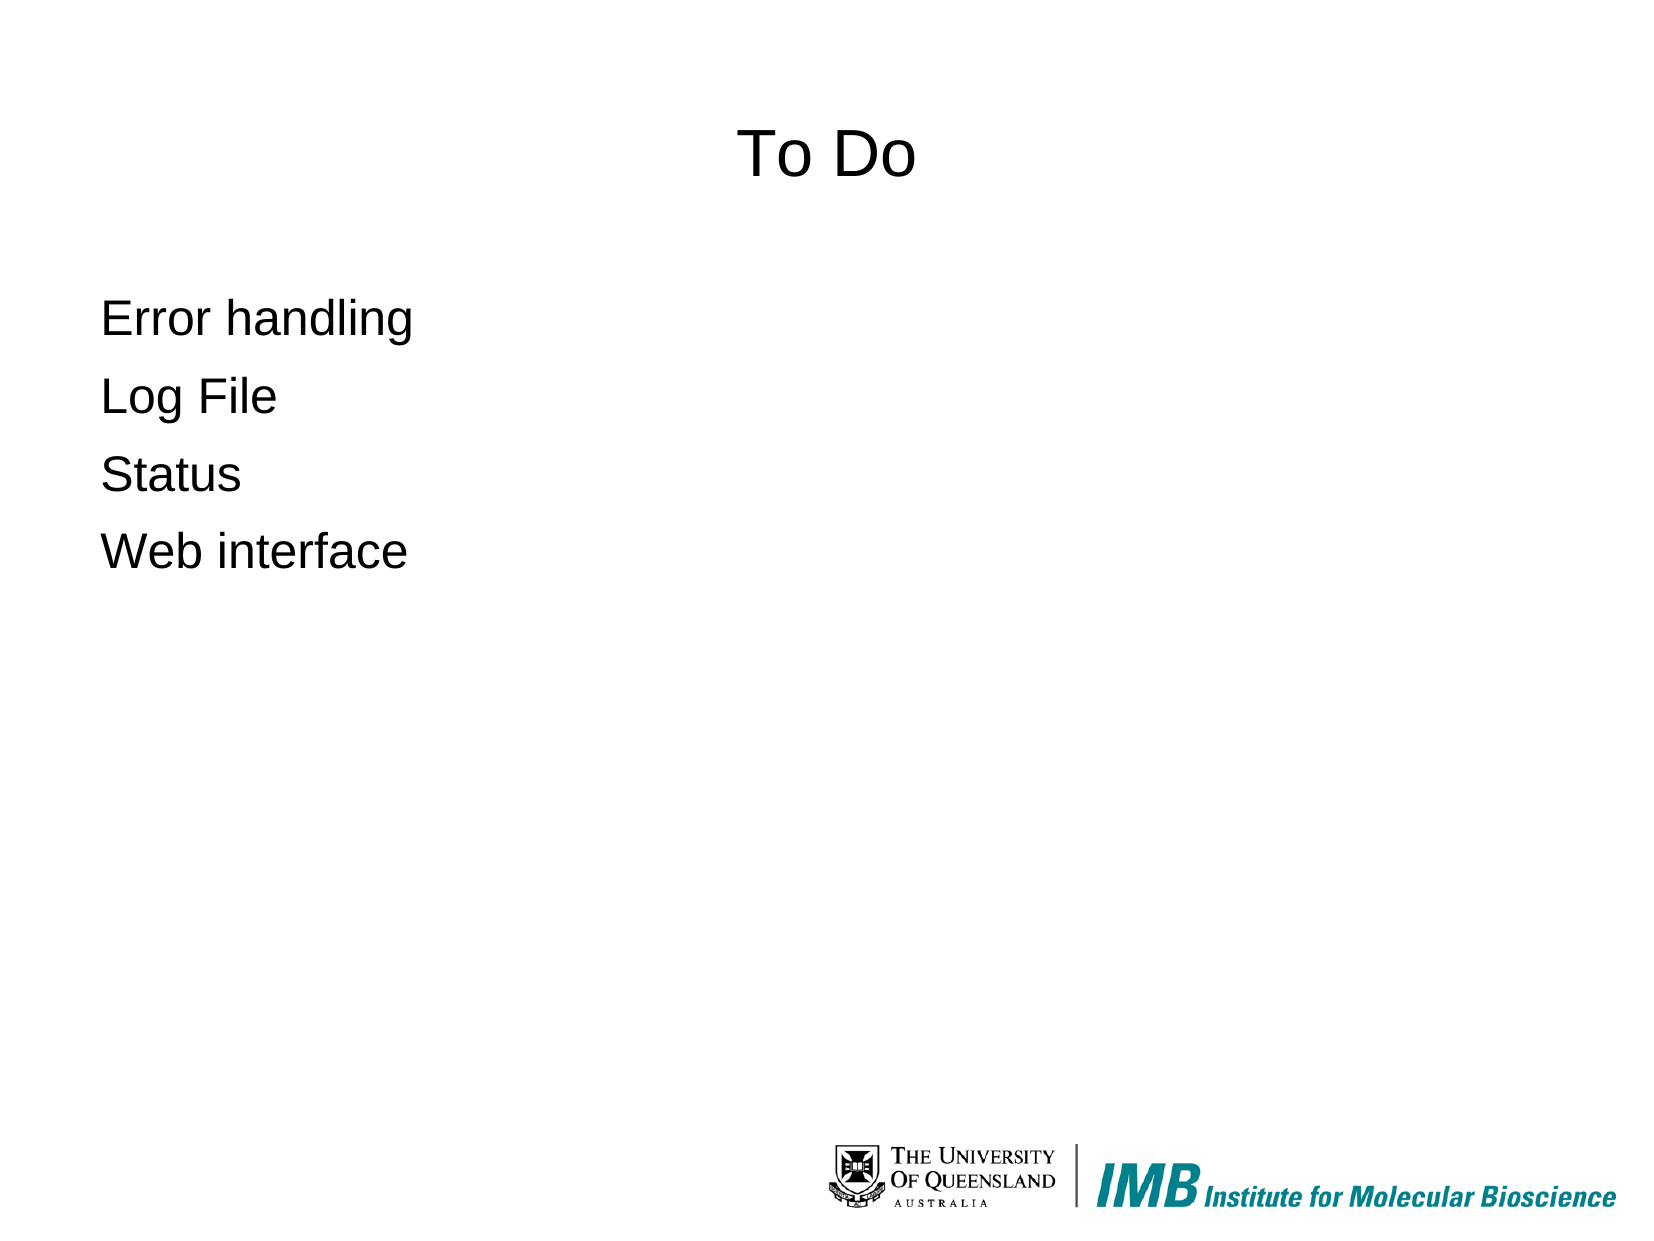

# To Do
Error handling
Log File
Status
Web interface